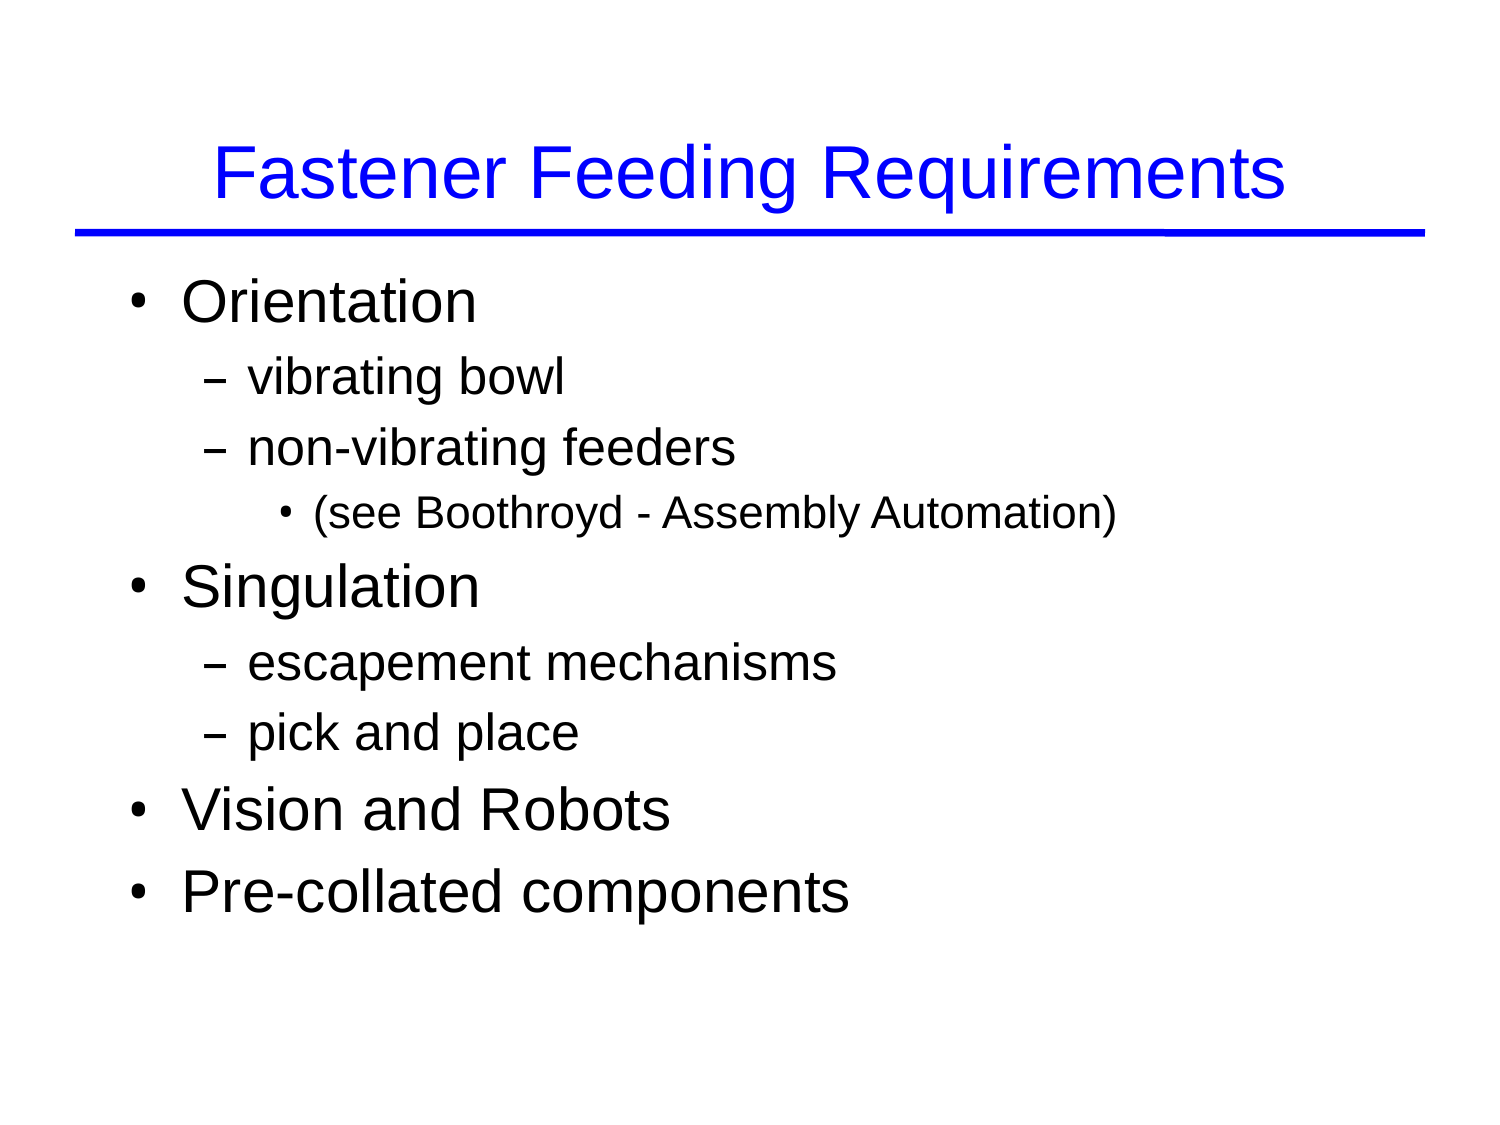

# Fastener Feeding Requirements
Orientation
vibrating bowl
non-vibrating feeders
(see Boothroyd - Assembly Automation)
Singulation
escapement mechanisms
pick and place
Vision and Robots
Pre-collated components